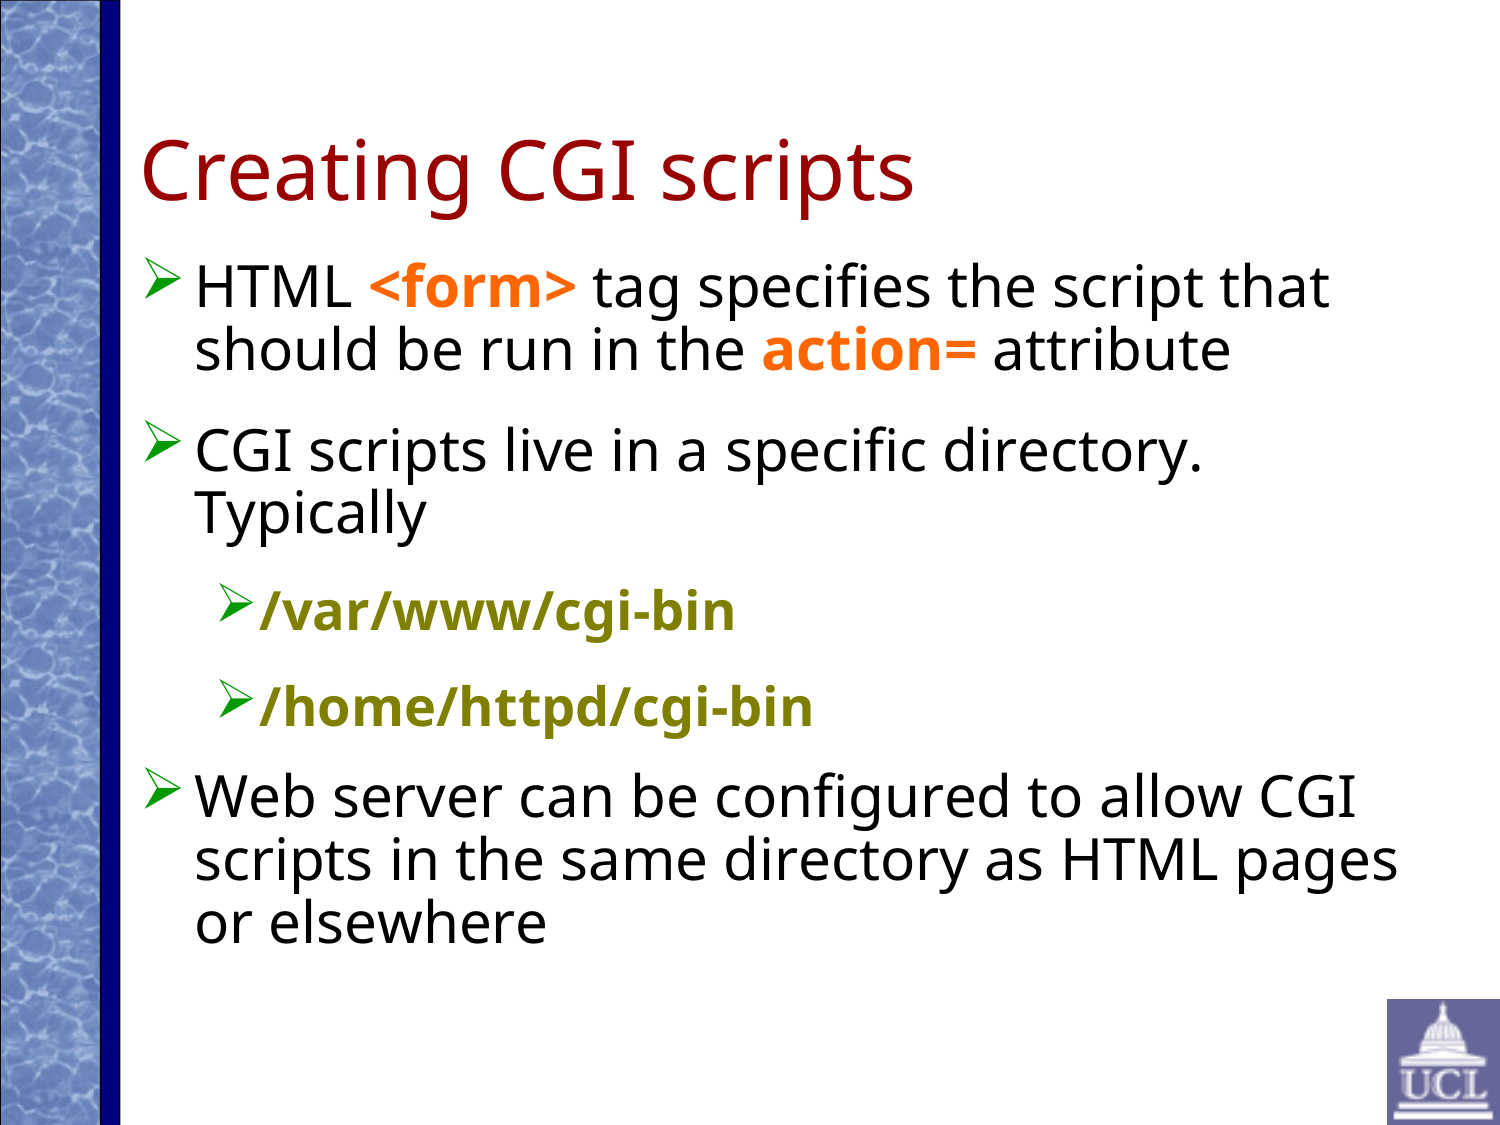

# Creating CGI scripts
HTML <form> tag specifies the script that should be run in the action= attribute
CGI scripts live in a specific directory. Typically
/var/www/cgi-bin
/home/httpd/cgi-bin
Web server can be configured to allow CGI scripts in the same directory as HTML pages or elsewhere